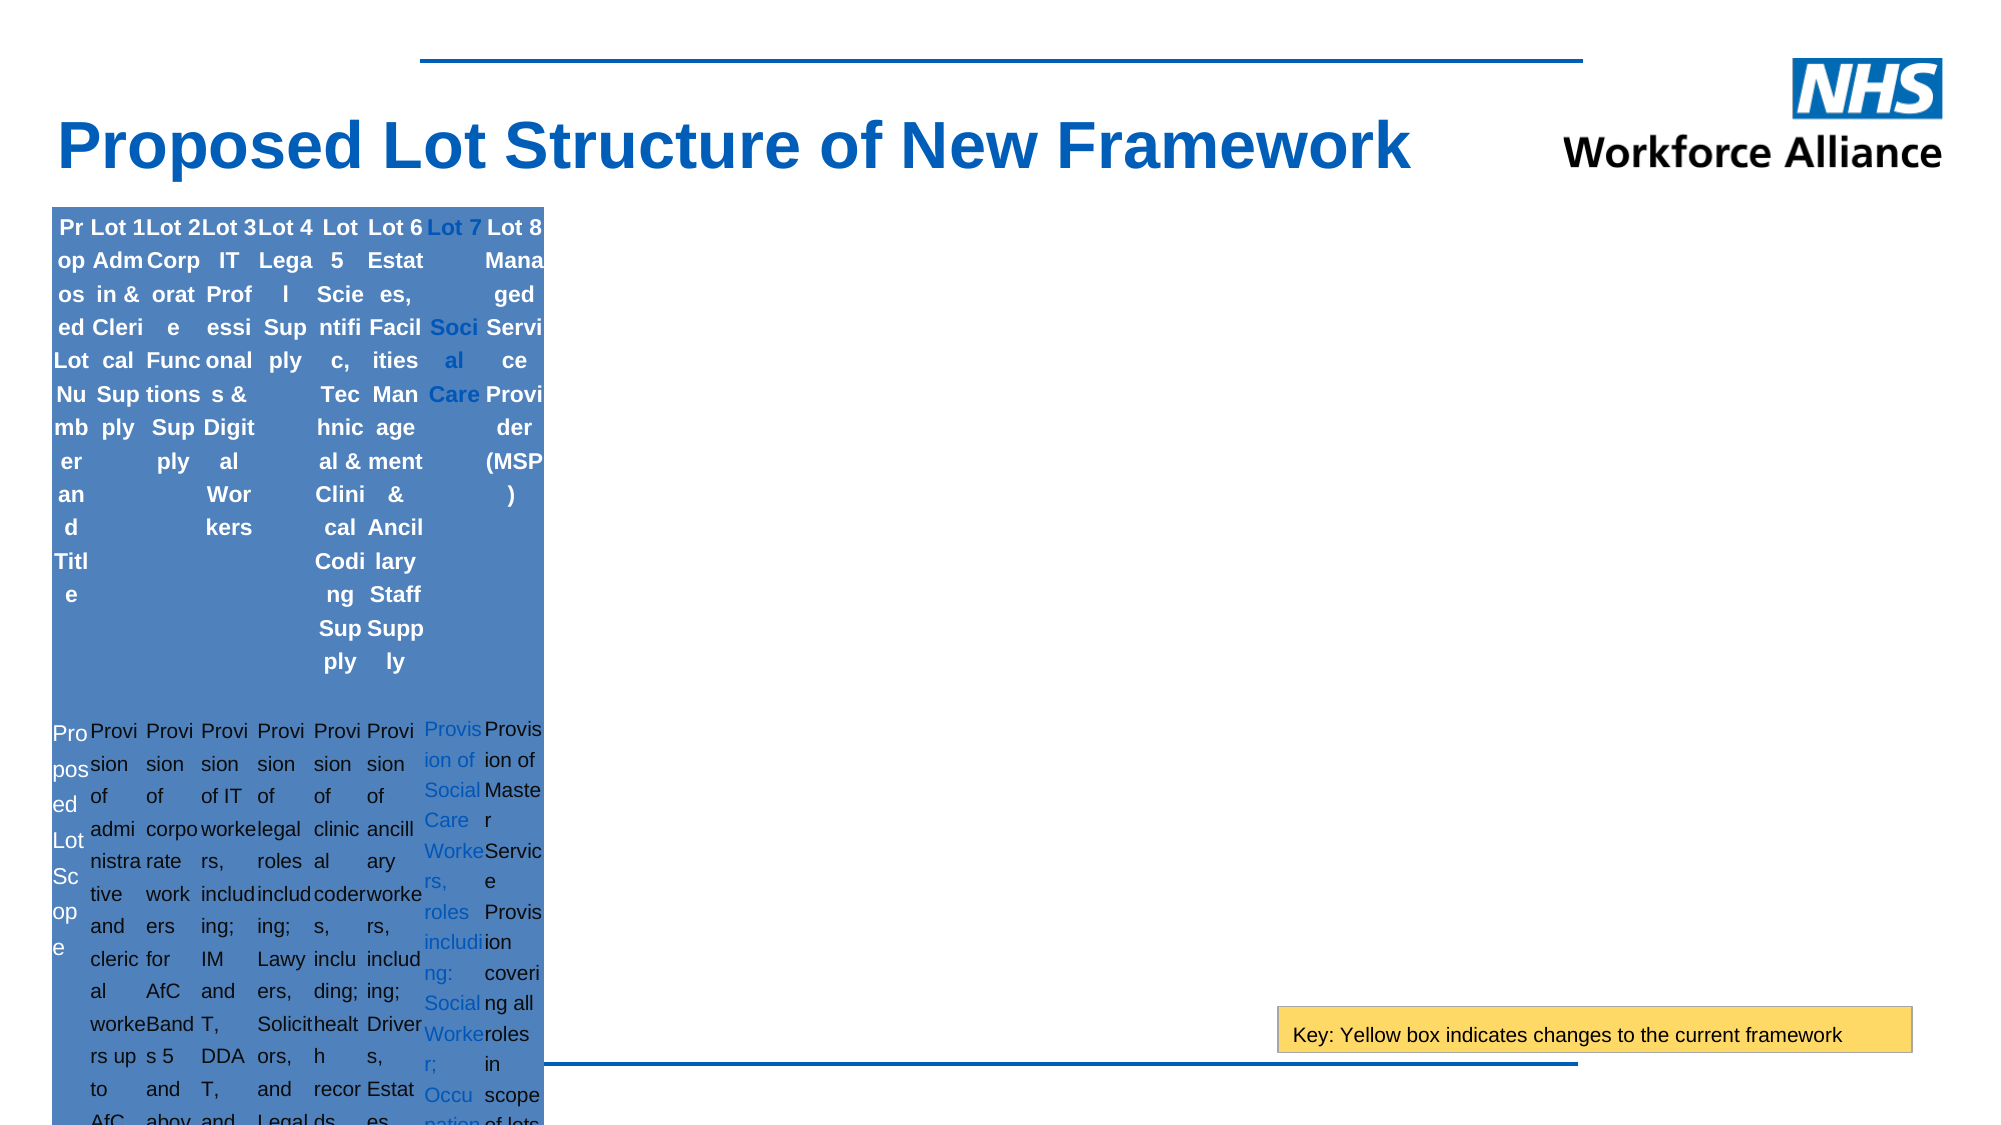

# Proposed Lot Structure of New Framework
| Proposed Lot Number and Title | Lot 1 Admin & Clerical Supply | Lot 2 Corporate Functions Supply | Lot 3 IT Professionals & Digital Workers | Lot 4 Legal Supply | Lot 5 Scientific, Technical & Clinical Coding Supply | Lot 6 Estates, Facilities Management & Ancillary Staff Supply | Lot 7 Social Care | Lot 8 Managed Service Provider (MSP) |
| --- | --- | --- | --- | --- | --- | --- | --- | --- |
| Proposed Lot Scope | Provision of administrative and clerical workers up to AfC Band 5, including; Finance, Audit and HR. | Provision of corporate workers for AfC Bands 5 and above, including; Finance, Audit and HR. | Provision of IT workers, including; IM and T, DDAT, and Health Informatics. | Provision of legal roles including; Lawyers, Solicitors, and Legal Secretaries. | Provision of clinical coders, including; health records roles, clinical audit, and Environmental and Scientific Services. | Provision of ancillary workers, including; Drivers, Estates, Hospitality and Security. | Provision of Social Care Workers, roles including: Social Worker; Occupational Therapist; Care Worker; Advocacy Worker | Provision of Master Service Provision covering all roles in scope of lots 1 to 7. |
| Proposed Lot structure | Single Lot for all Admin & Clerical requirements, including Permanent Recruitment, for Admin & Clerical roles. | Single Lot for all Corporate requirements, including Permanent Recruitment for Corporate roles. | Single Lot for all IT requirements, including Permanent Recruitment for IT roles. | Single Lot for all Legal requirements, including Permanent Recruitment, for Legal roles. | Single Lot for all Clinical Coding requirements, including Permanent Recruitment, for Clinical Coding roles. | Single Lot for all Estates, FM & Ancillary requirements, including Permanent Recruitment, for Estates roles | Single Lot for all Social Care requirements, including Permanent Recruitment for Social Care roles | Single Lot for high value (greater than £2.5m TCV) or Managed Service requirements encompassing multiple staff groups. |
| Proposed number of suppliers | 60-70 suppliers | 100-120 suppliers | 80-90 suppliers | 15-20 suppliers | 15 suppliers | 60 suppliers | 20-30 suppliers | 15-20 suppliers |
Bringing together
people who care
Key: Yellow box indicates changes to the current framework